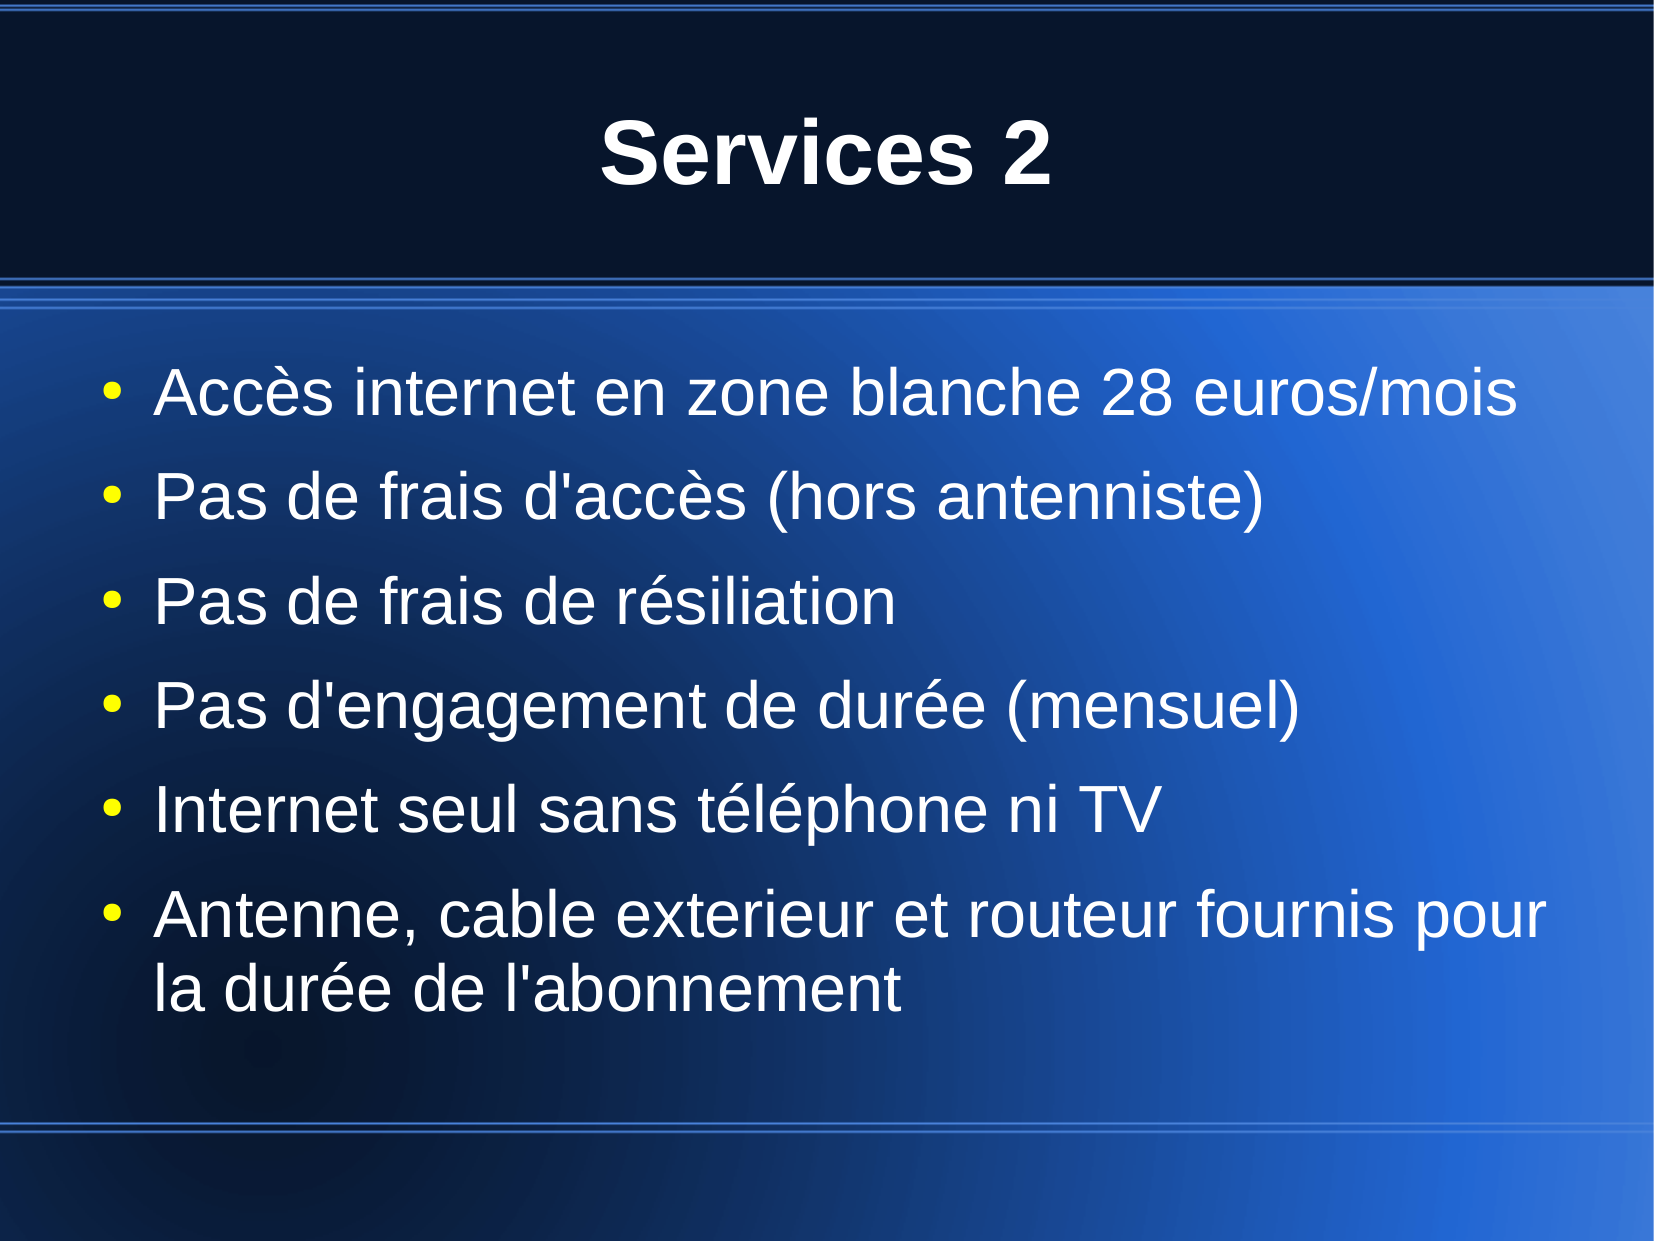

# Services 2
Accès internet en zone blanche 28 euros/mois
Pas de frais d'accès (hors antenniste)
Pas de frais de résiliation
Pas d'engagement de durée (mensuel)
Internet seul sans téléphone ni TV
Antenne, cable exterieur et routeur fournis pour la durée de l'abonnement